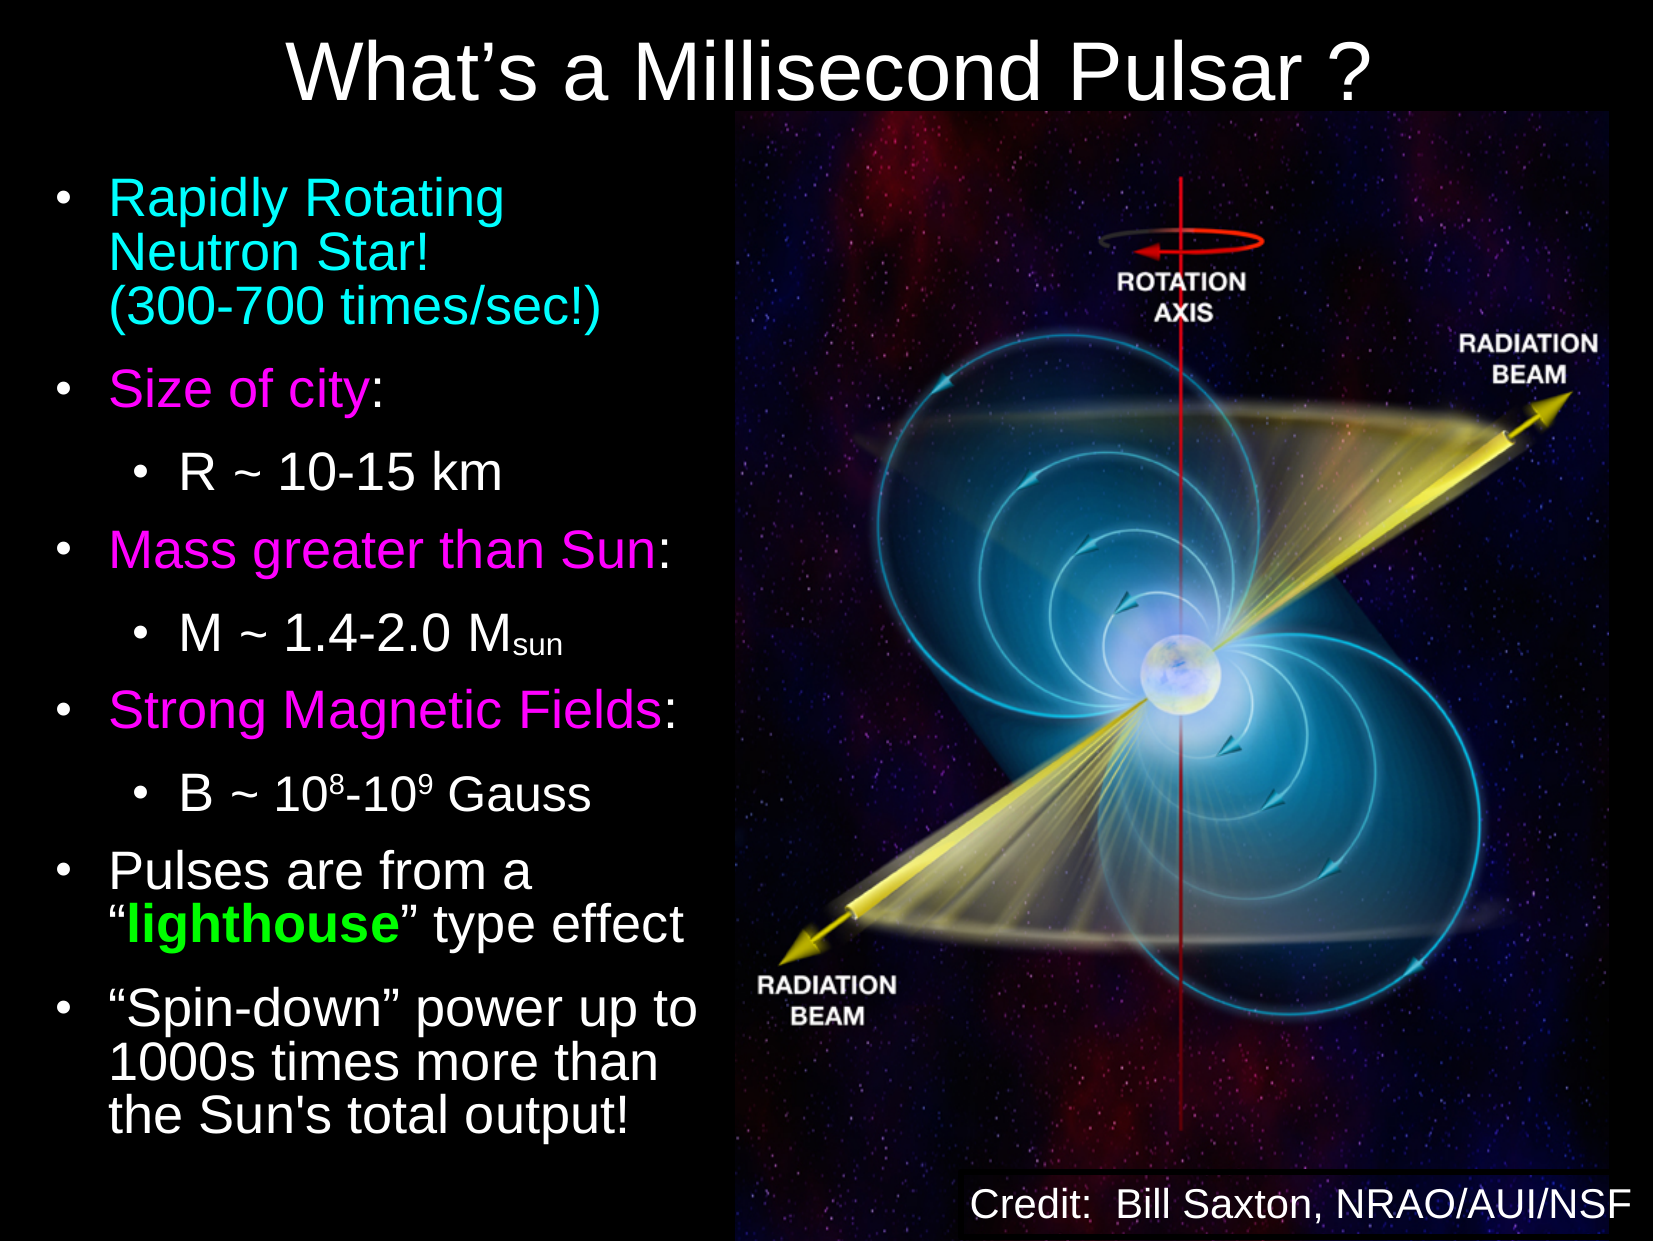

What’s a Millisecond Pulsar ?
# Rapidly Rotating Neutron Star! 			(300-700 times/sec!)
Size of city:
R ~ 10-15 km
Mass greater than Sun:
M ~ 1.4-2.0 Msun
Strong Magnetic Fields:
B ~ 108-109 Gauss
Pulses are from a “lighthouse” type effect
“Spin-down” power up to 1000s times more than the Sun's total output!
Credit: Bill Saxton, NRAO/AUI/NSF